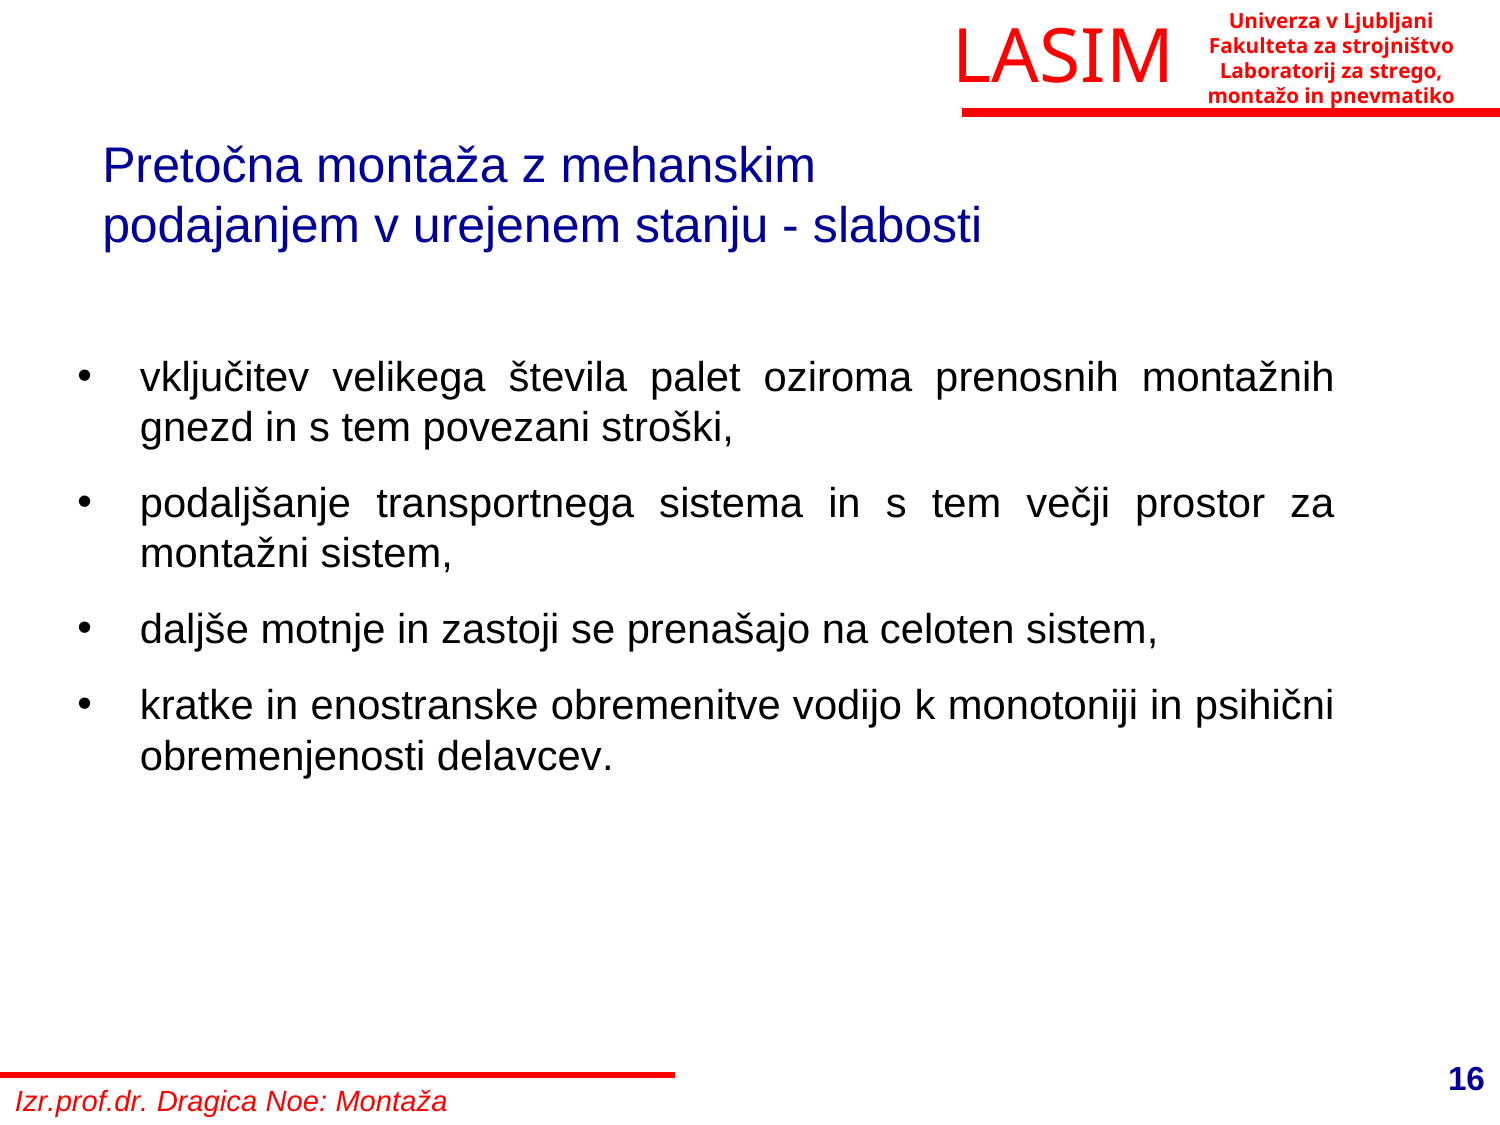

Pretočna montaža z mehanskim podajanjem v urejenem stanju - slabosti
vključitev velikega števila palet oziroma prenosnih montažnih gnezd in s tem povezani stroški,
podaljšanje transportnega sistema in s tem večji prostor za montažni sistem,
daljše motnje in zastoji se prenašajo na celoten sistem,
kratke in enostranske obremenitve vodijo k monotoniji in psihični obremenjenosti delavcev.